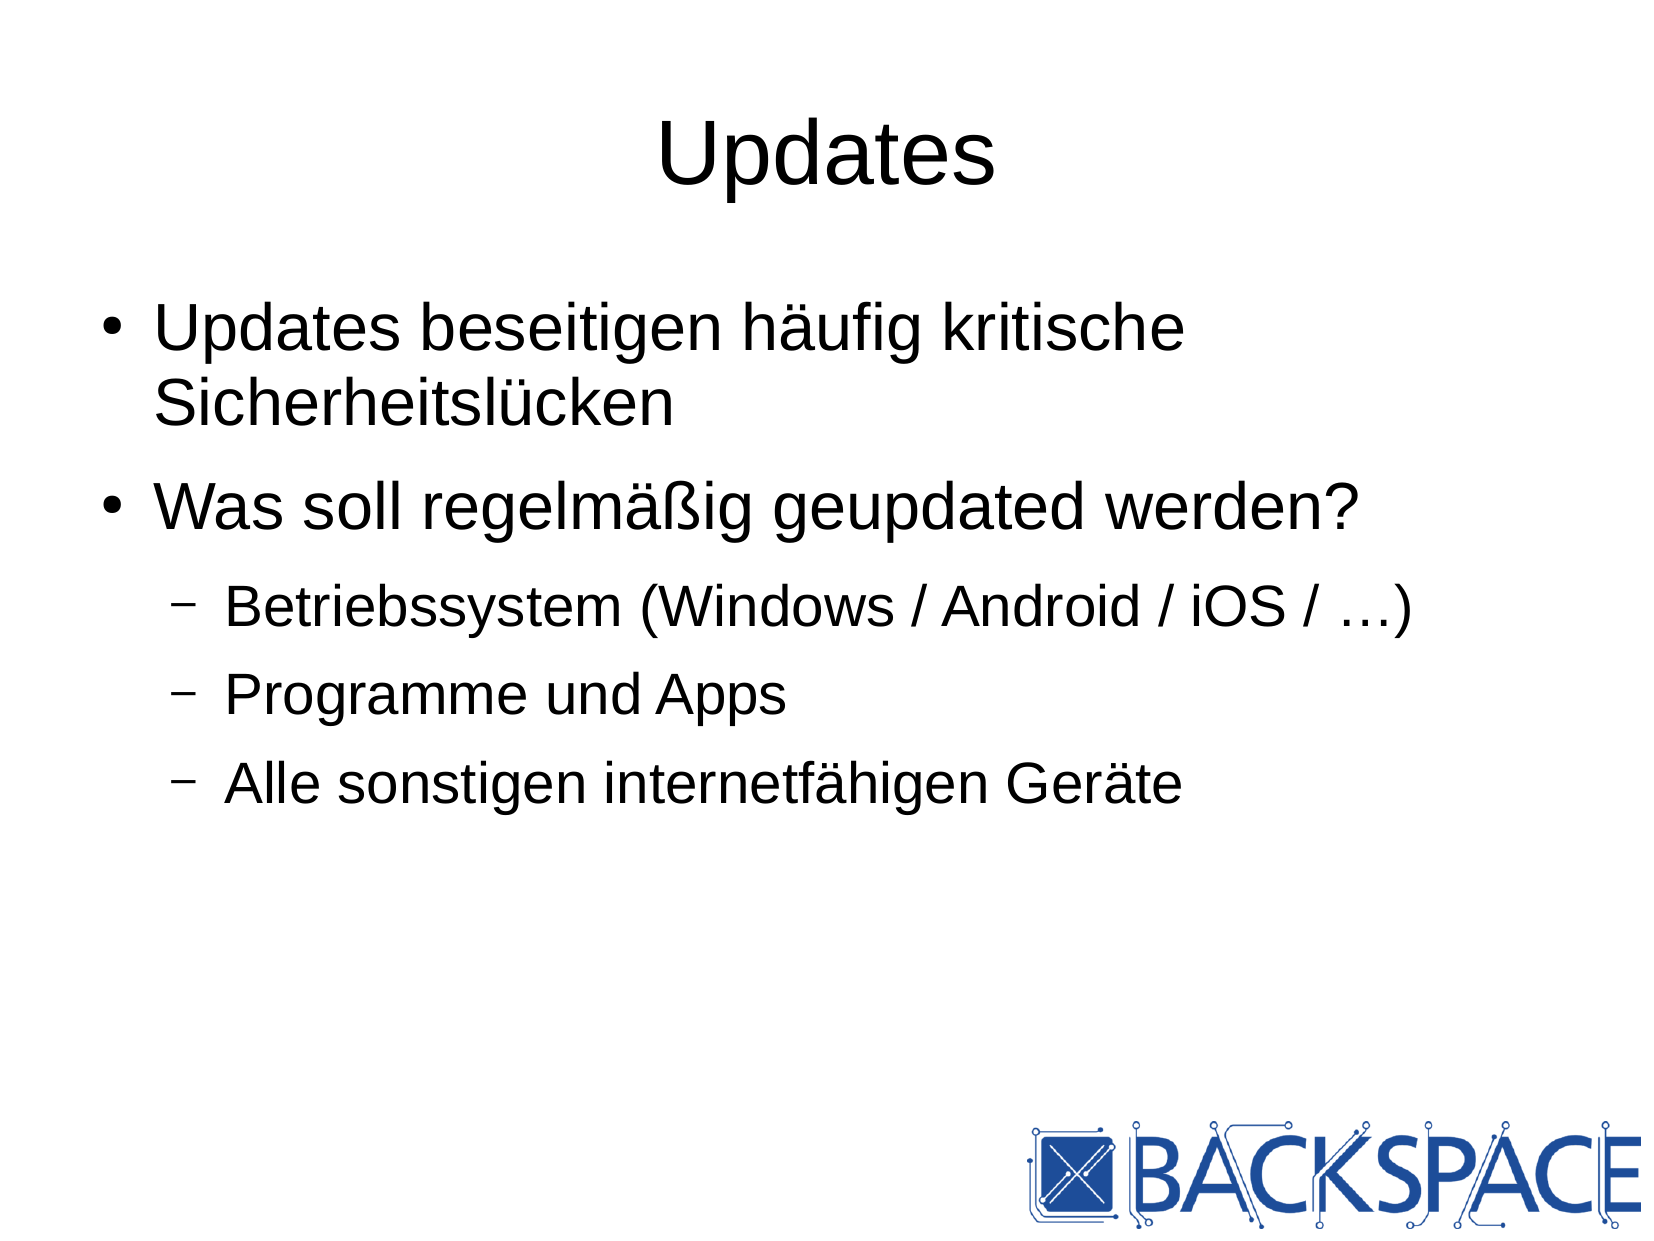

# Updates
Updates beseitigen häufig kritische Sicherheitslücken
Was soll regelmäßig geupdated werden?
Betriebssystem (Windows / Android / iOS / …)
Programme und Apps
Alle sonstigen internetfähigen Geräte